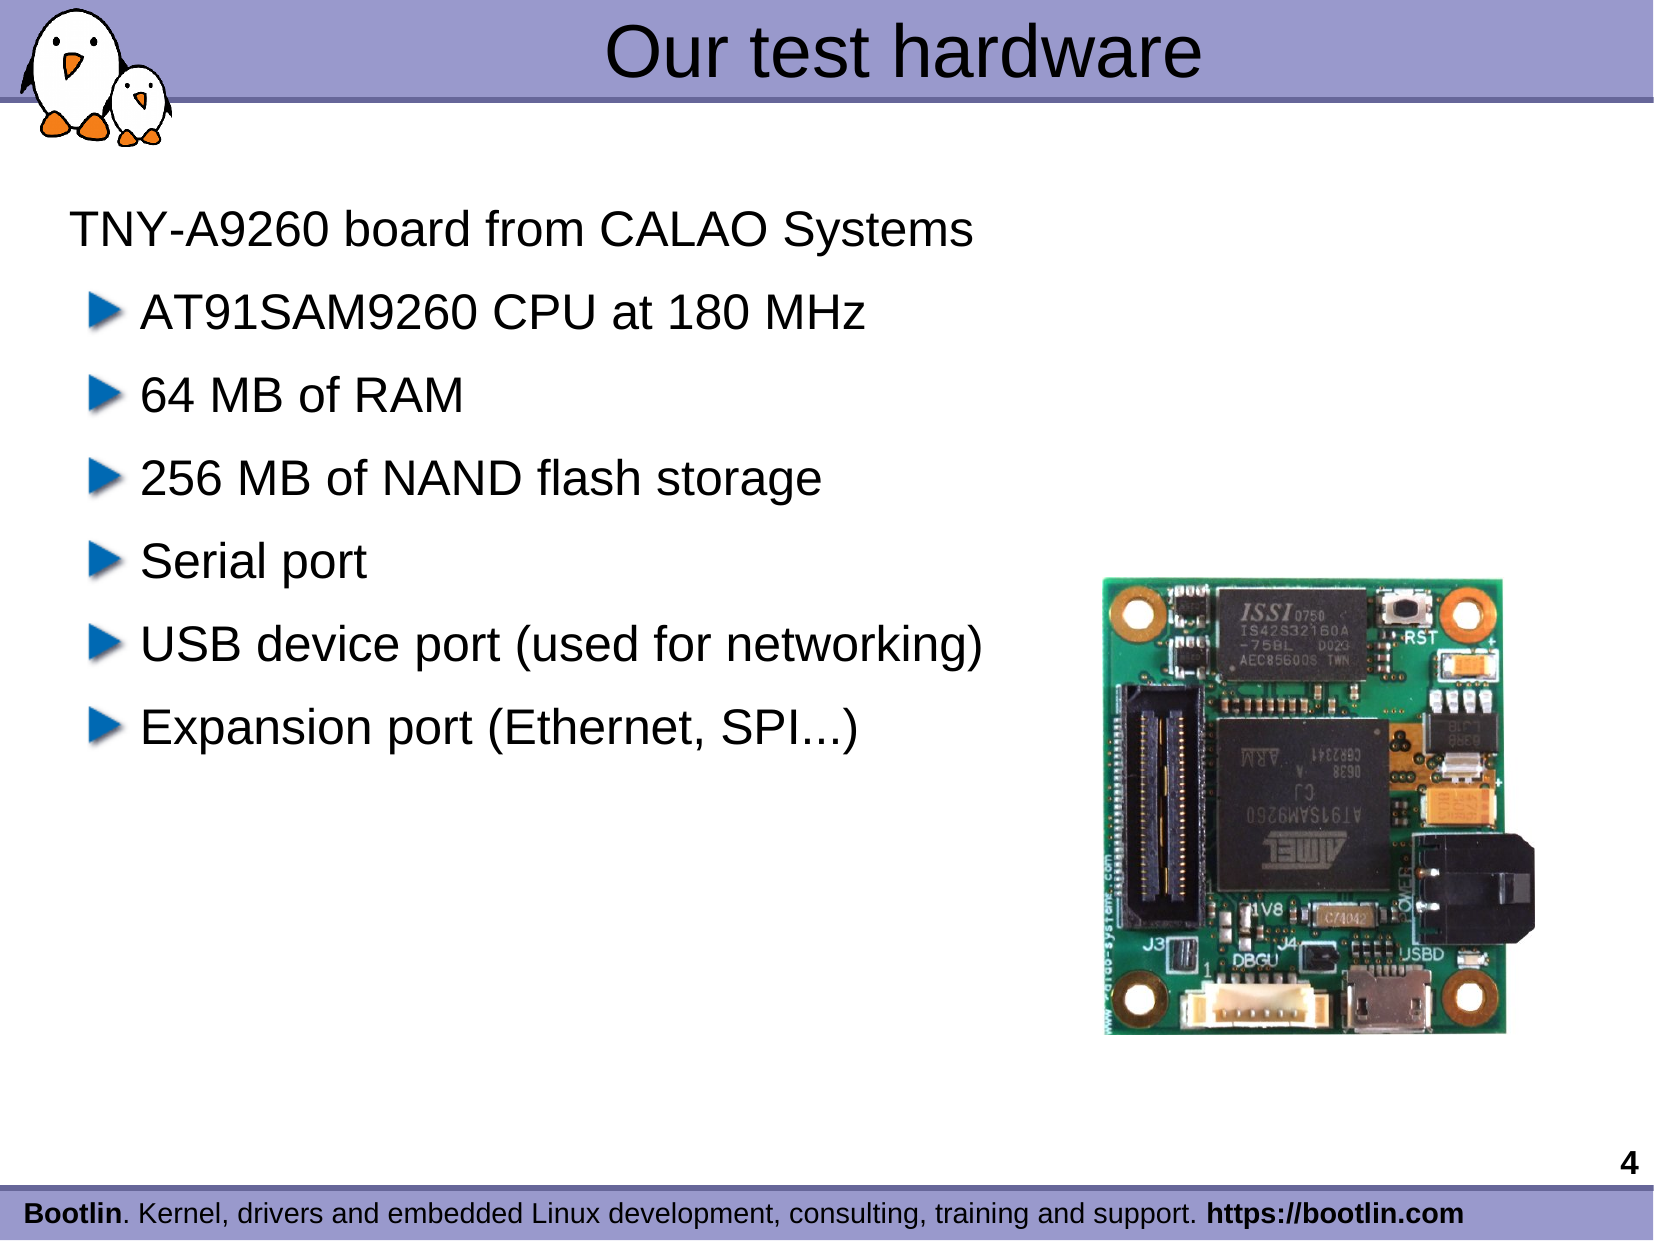

# Our test hardware
TNY-A9260 board from CALAO Systems
AT91SAM9260 CPU at 180 MHz
64 MB of RAM
256 MB of NAND flash storage
Serial port
USB device port (used for networking)
Expansion port (Ethernet, SPI...)